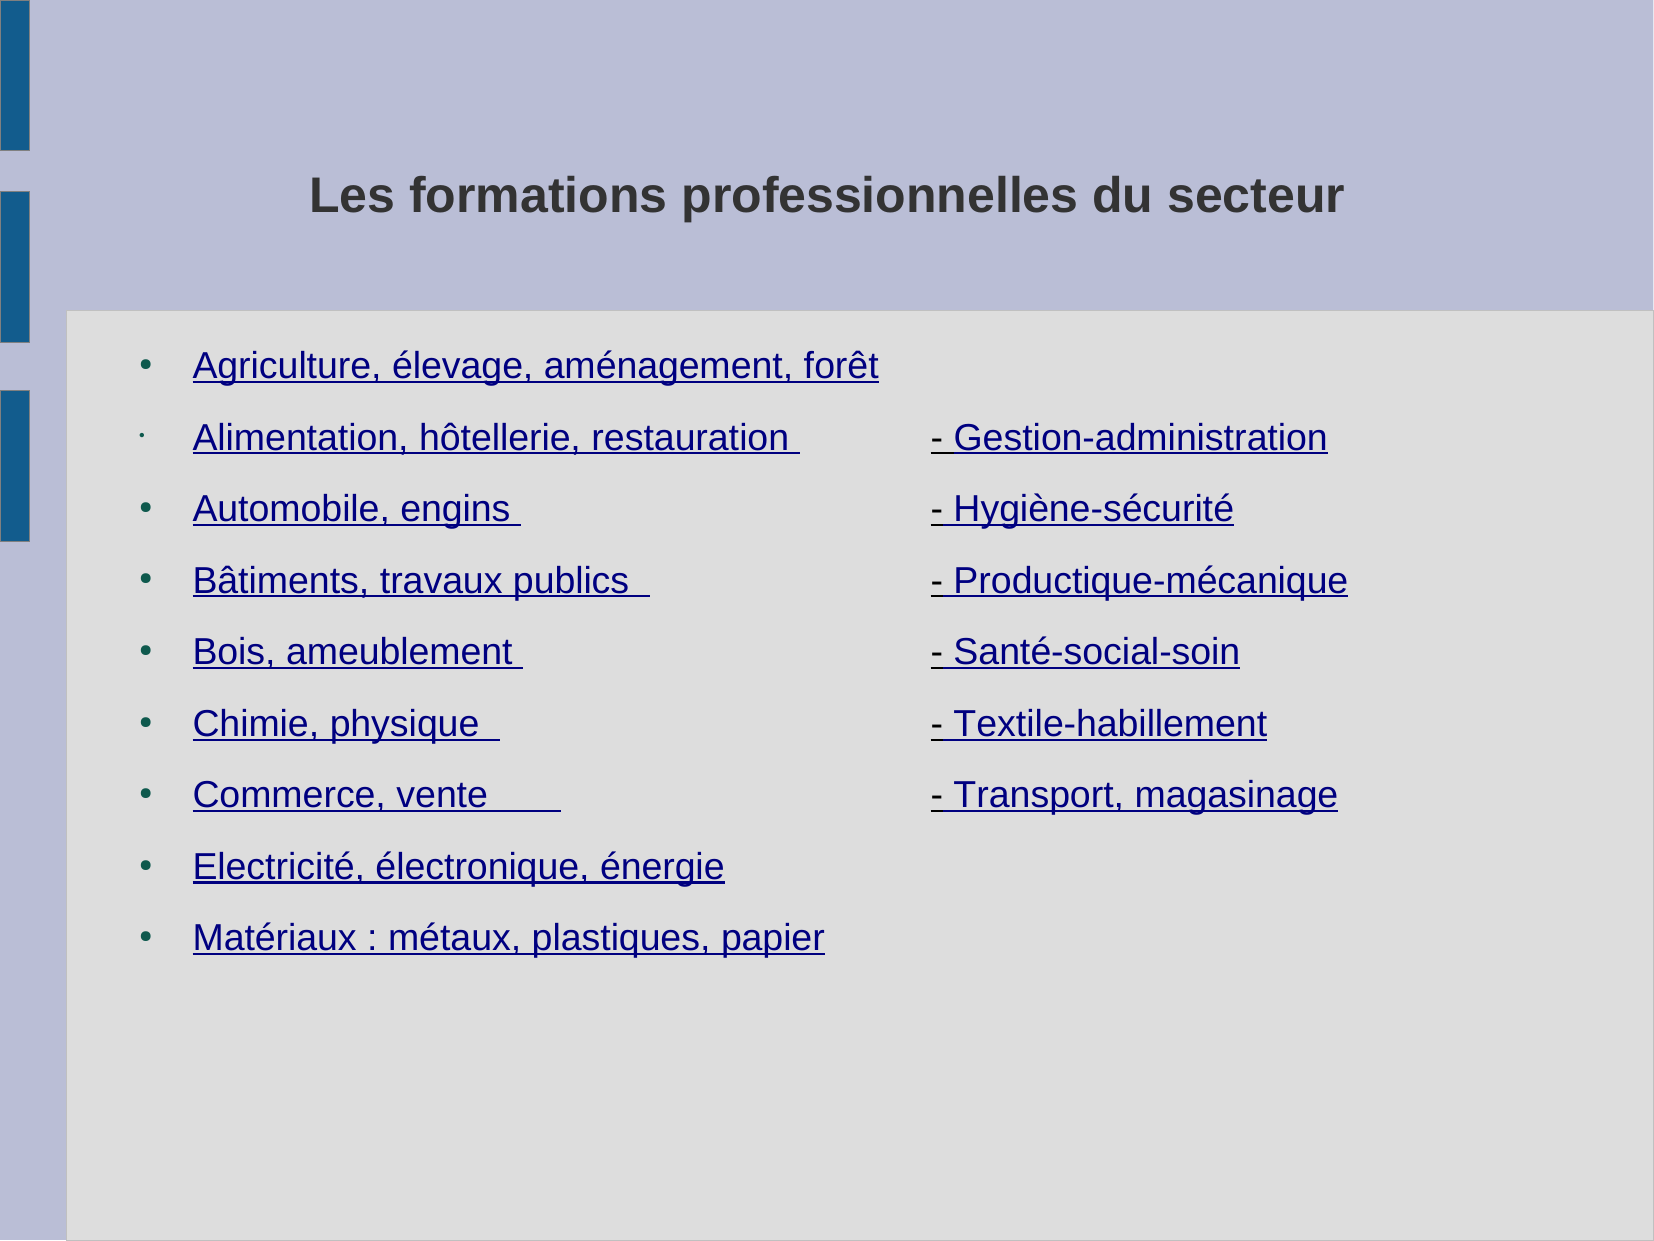

# Les formations professionnelles du secteur
Agriculture, élevage, aménagement, forêt
Alimentation, hôtellerie, restauration 		- Gestion-administration
Automobile, engins 						- Hygiène-sécurité
Bâtiments, travaux publics 				- Productique-mécanique
Bois, ameublement 						- Santé-social-soin
Chimie, physique 						- Textile-habillement
Commerce, vente 						- Transport, magasinage
Electricité, électronique, énergie
Matériaux : métaux, plastiques, papier